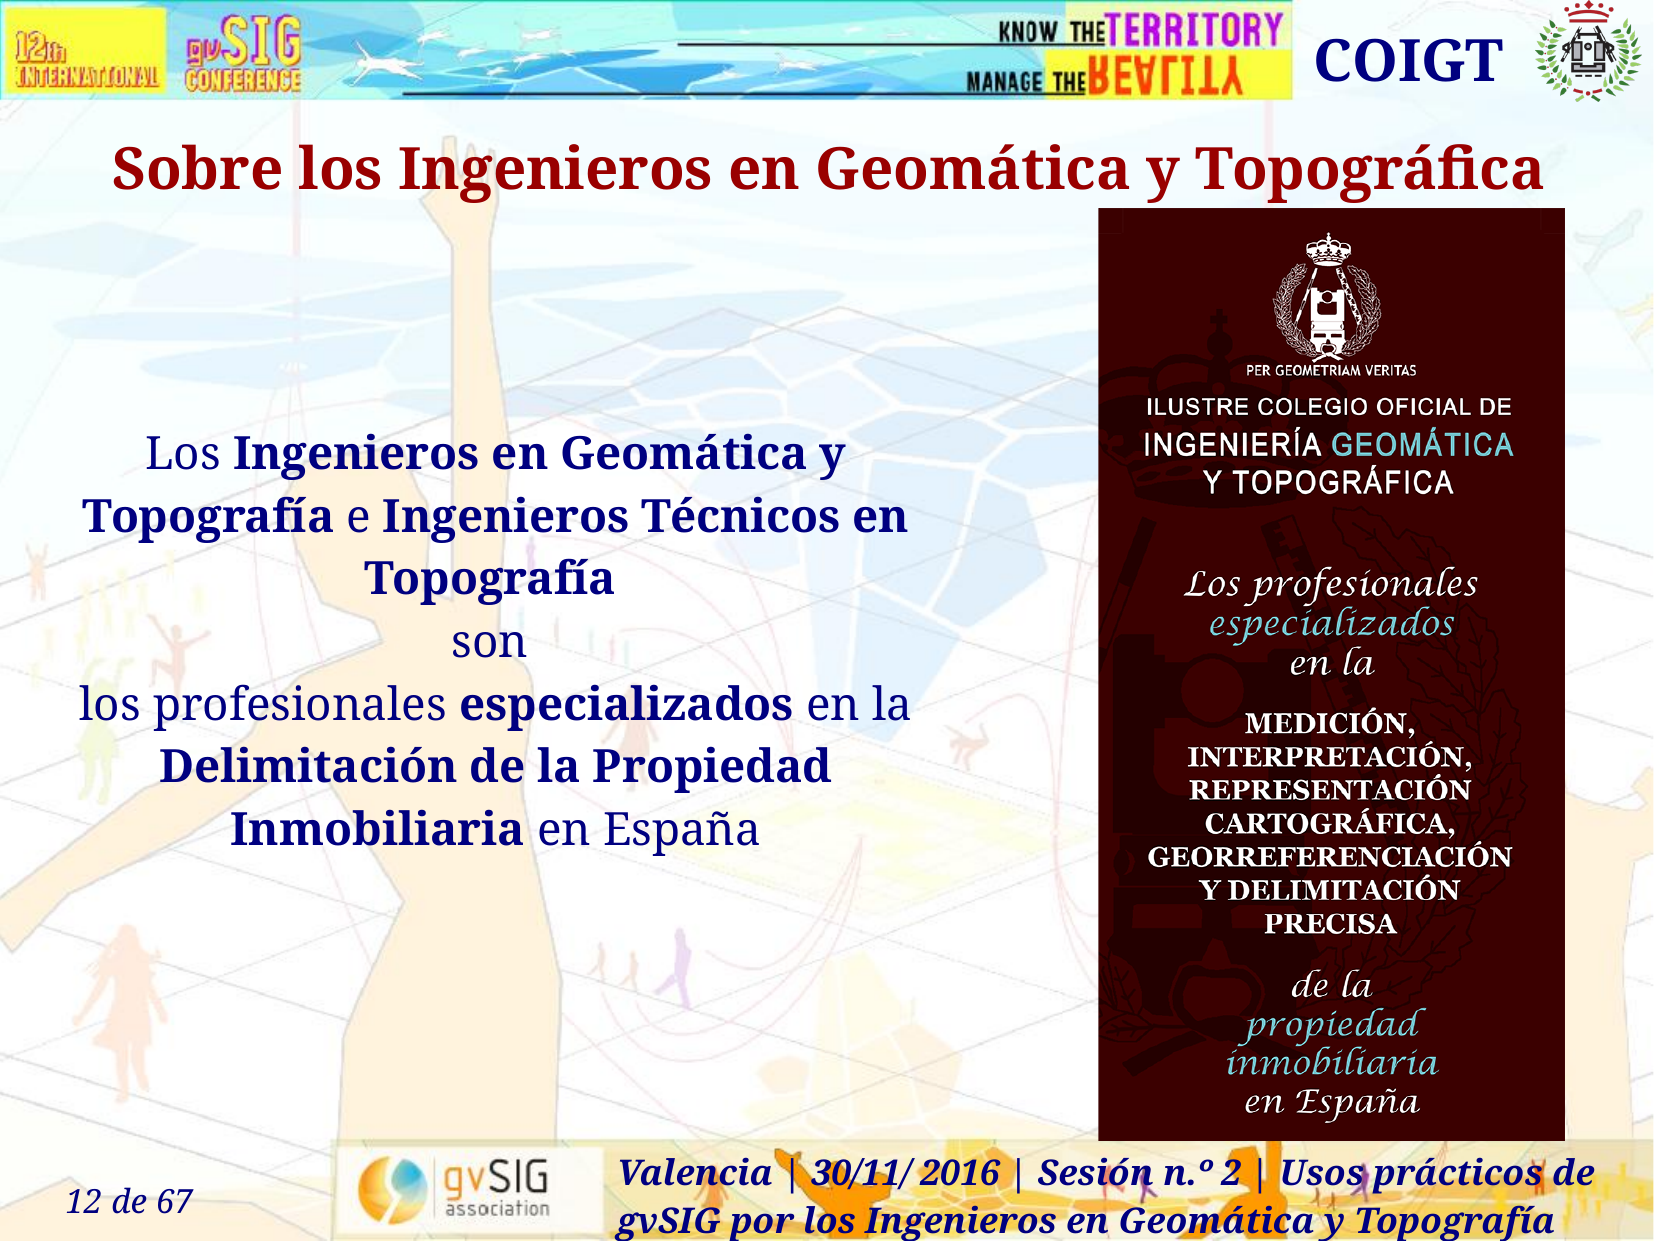

COIGT
Valencia | 30/11/ 2016 | Sesión n.º 2 | Usos prácticos de gvSIG por los Ingenieros en Geomática y Topografía
 de 67
Sobre los Ingenieros en Geomática y Topográfica
Los Ingenieros en Geomática y Topografía e Ingenieros Técnicos en Topografía
son
los profesionales especializados en la Delimitación de la Propiedad Inmobiliaria en España